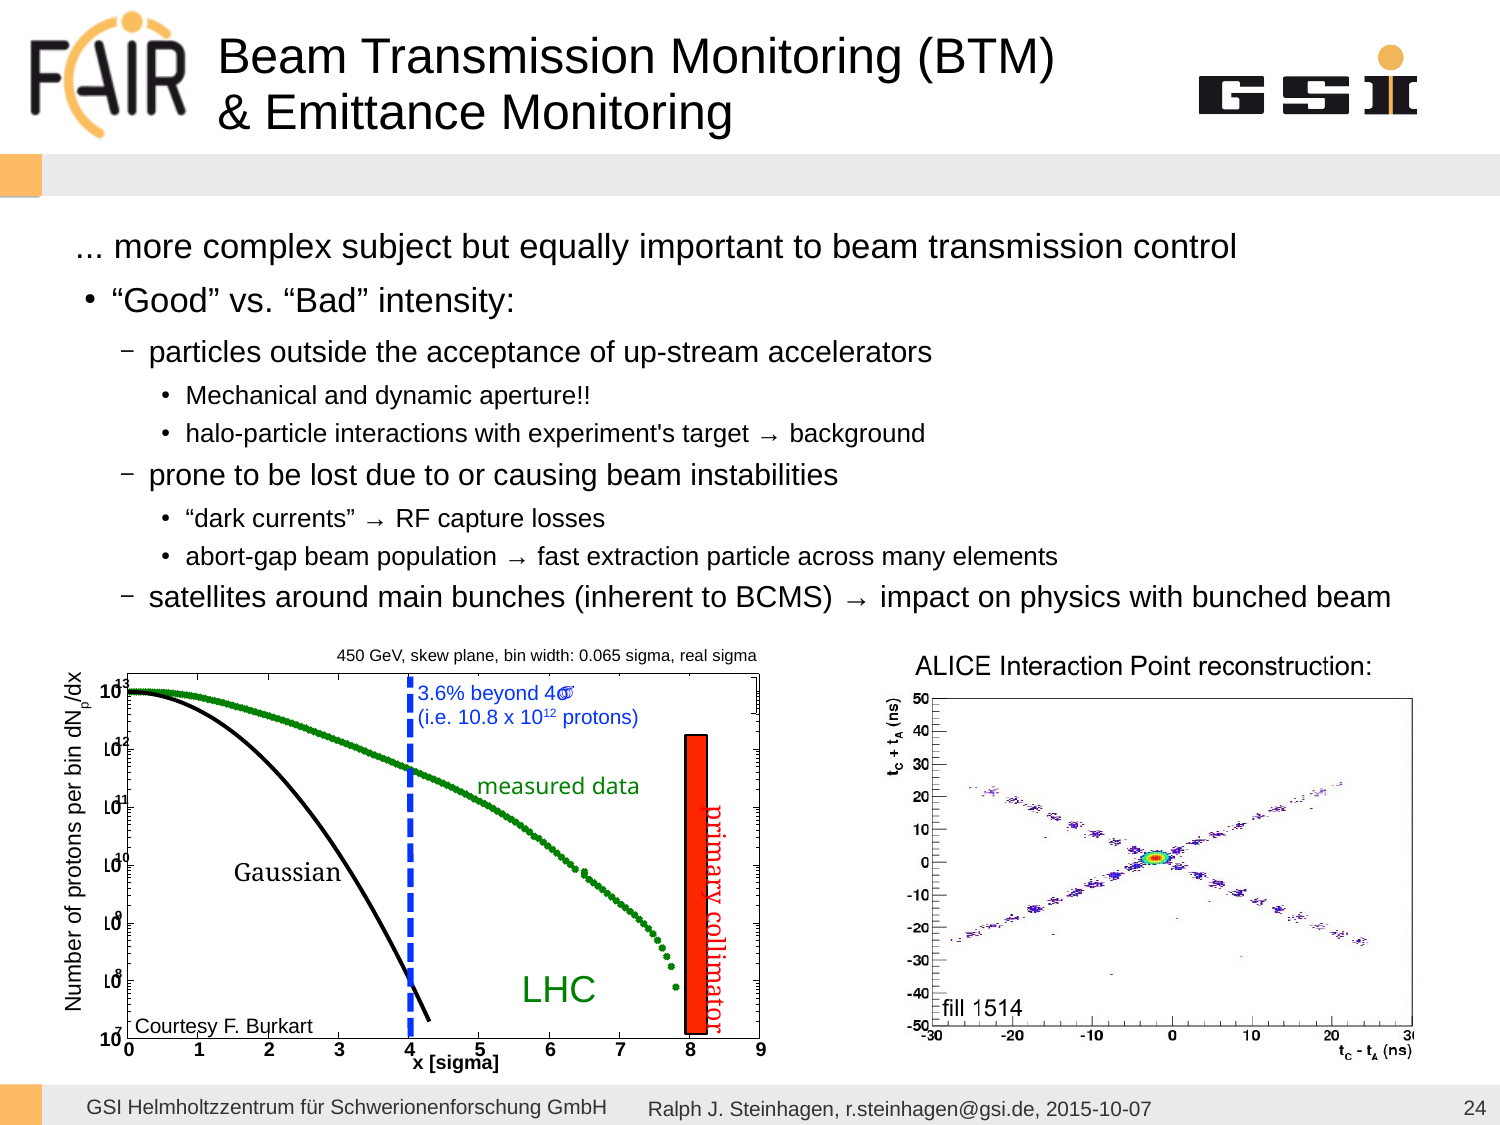

# Beam Transmission Monitoring (BTM) & Emittance Monitoring
... more complex subject but equally important to beam transmission control
“Good” vs. “Bad” intensity:
particles outside the acceptance of up-stream accelerators
Mechanical and dynamic aperture!!
halo-particle interactions with experiment's target → background
prone to be lost due to or causing beam instabilities
“dark currents” → RF capture losses
abort-gap beam population → fast extraction particle across many elements
satellites around main bunches (inherent to BCMS) → impact on physics with bunched beam
450 GeV, skew plane, bin width: 0.065 sigma, real sigma
measured data
13
10
σ
3.6% beyond 4σ
(i.e. 10.8 x 1012 protons)
12
10
measured data
11
10
Number of protons per bin dNp/dx
10
10
Gaussian
9
primary collimator
10
LHC
8
10
Courtesy F. Burkart
7
10
0
1
2
3
4
5
6
7
8
9
x [sigma]